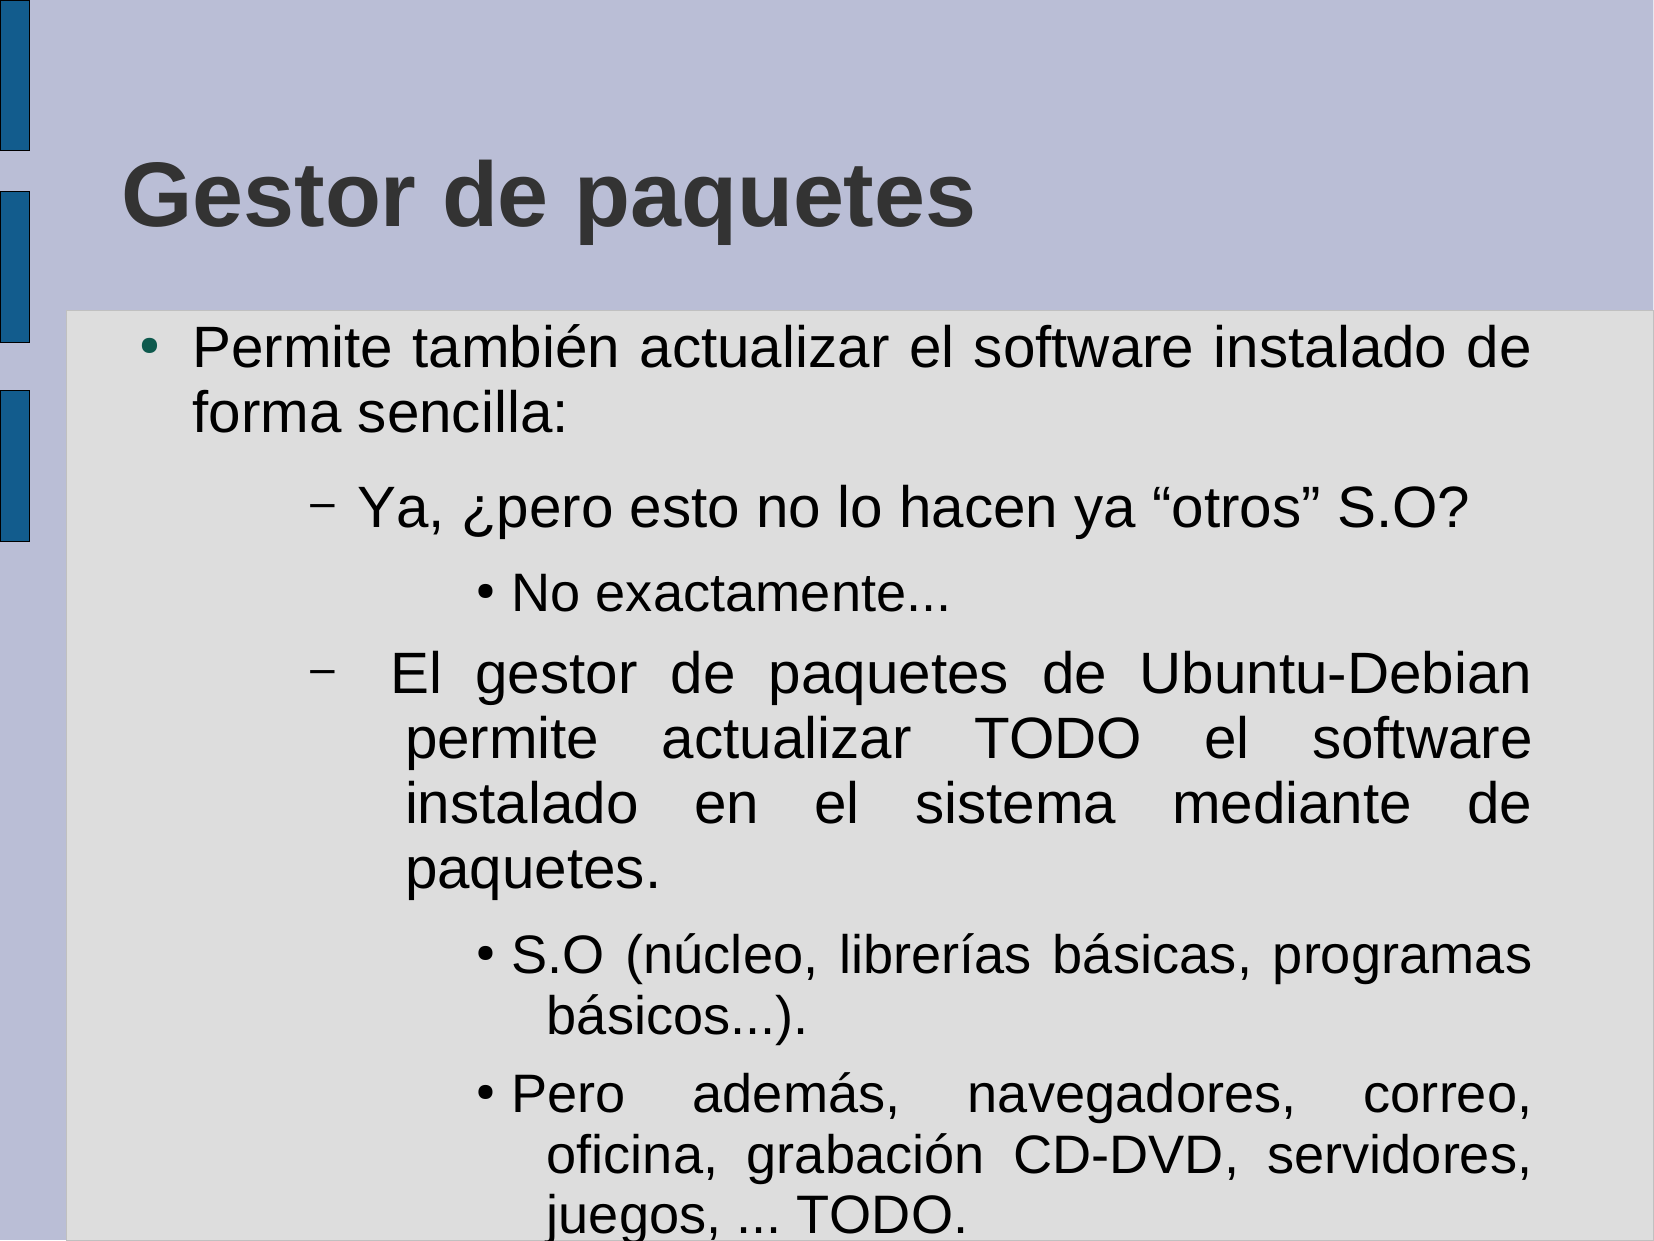

# Gestor de paquetes
Permite también actualizar el software instalado de forma sencilla:
Ya, ¿pero esto no lo hacen ya “otros” S.O?
No exactamente...
 El gestor de paquetes de Ubuntu-Debian permite actualizar TODO el software instalado en el sistema mediante de paquetes.
S.O (núcleo, librerías básicas, programas básicos...).
Pero además, navegadores, correo, oficina, grabación CD-DVD, servidores, juegos, ... TODO.